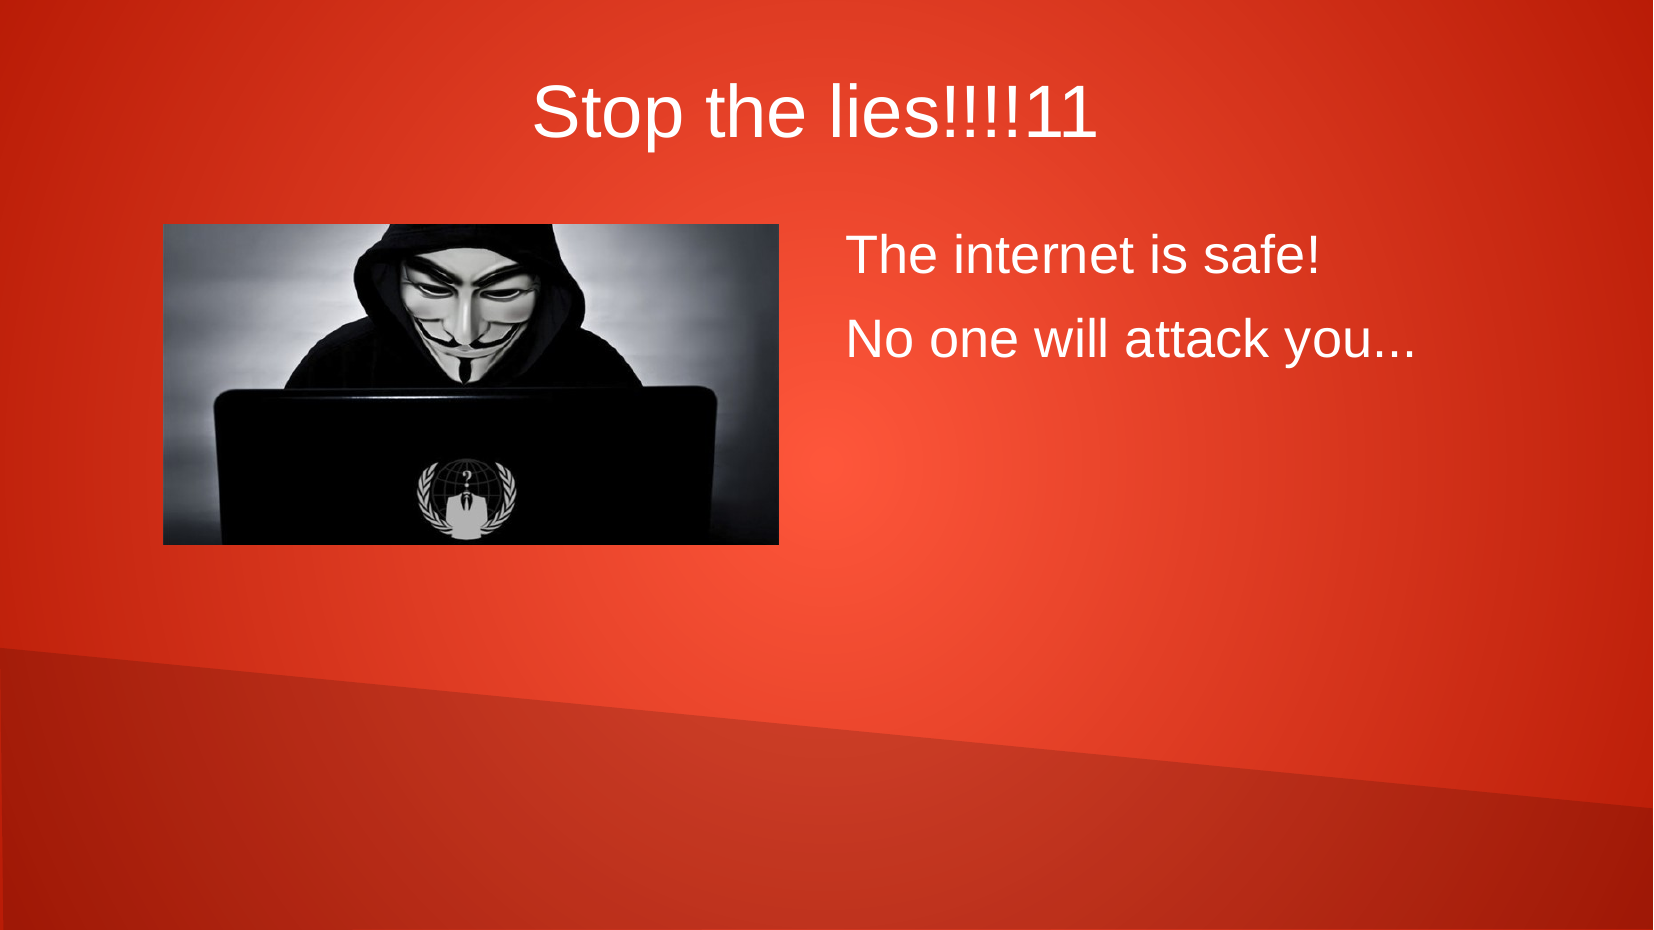

# Stop the lies!!!!11
The internet is safe!
No one will attack you...